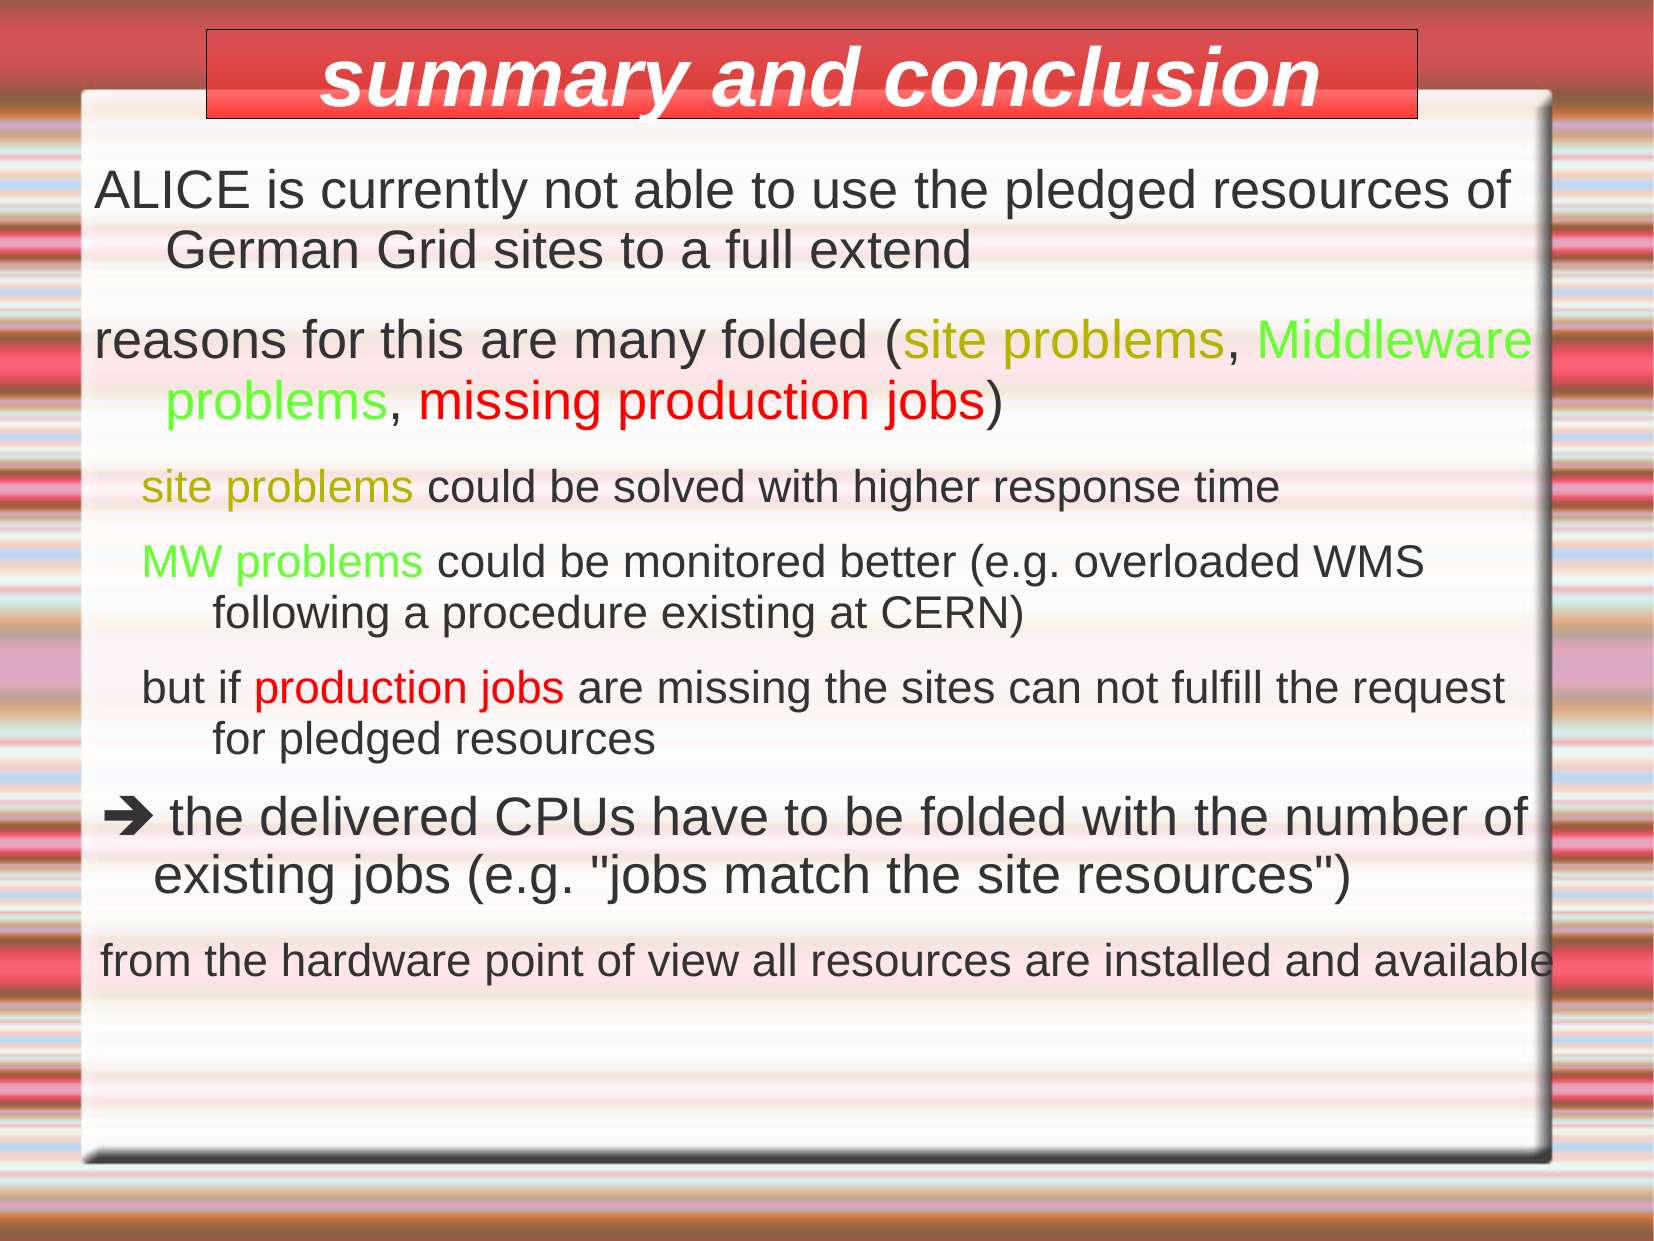

# summary and conclusion
ALICE is currently not able to use the pledged resources of German Grid sites to a full extend
reasons for this are many folded (site problems, Middleware problems, missing production jobs)
site problems could be solved with higher response time
MW problems could be monitored better (e.g. overloaded WMS following a procedure existing at CERN)
but if production jobs are missing the sites can not fulfill the request for pledged resources
 the delivered CPUs have to be folded with the number of existing jobs (e.g. "jobs match the site resources")
from the hardware point of view all resources are installed and available